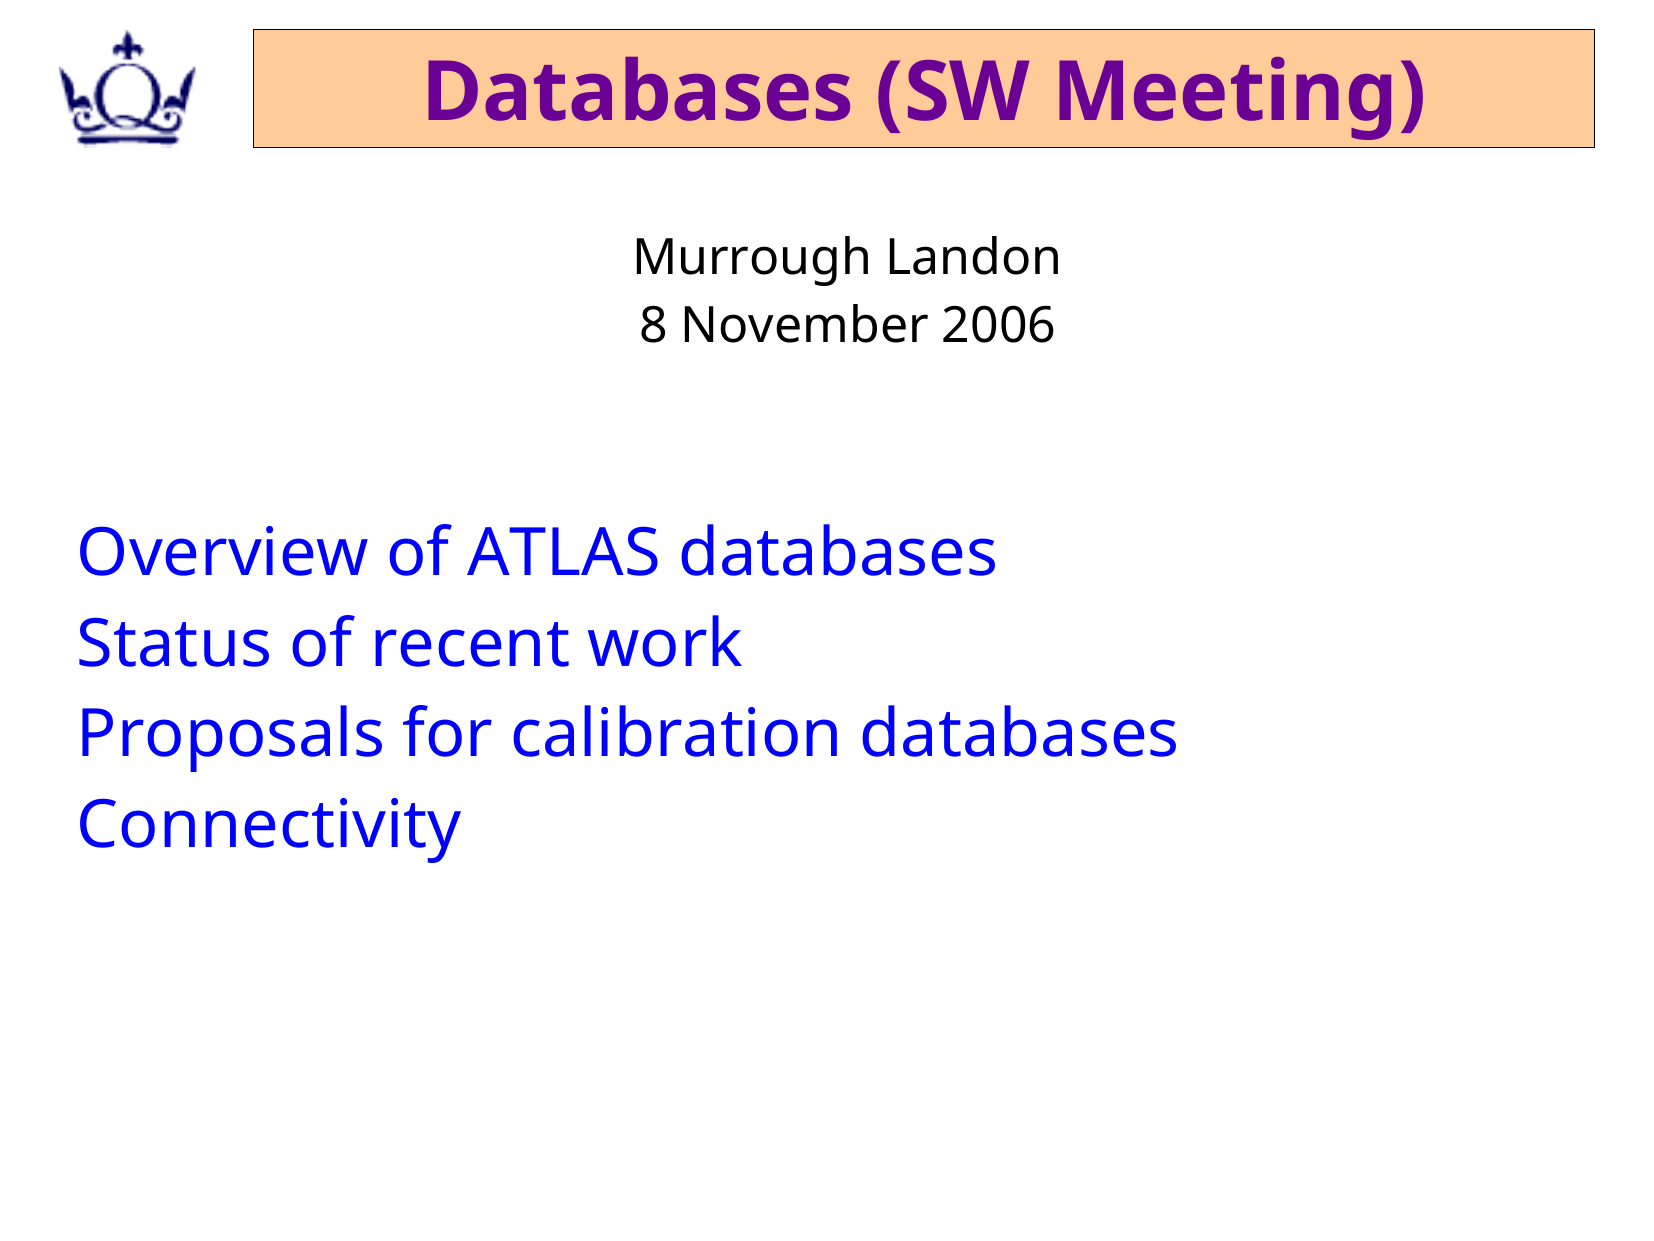

# Databases (SW Meeting)
Murrough Landon
8 November 2006
Overview of ATLAS databases
Status of recent work
Proposals for calibration databases
Connectivity